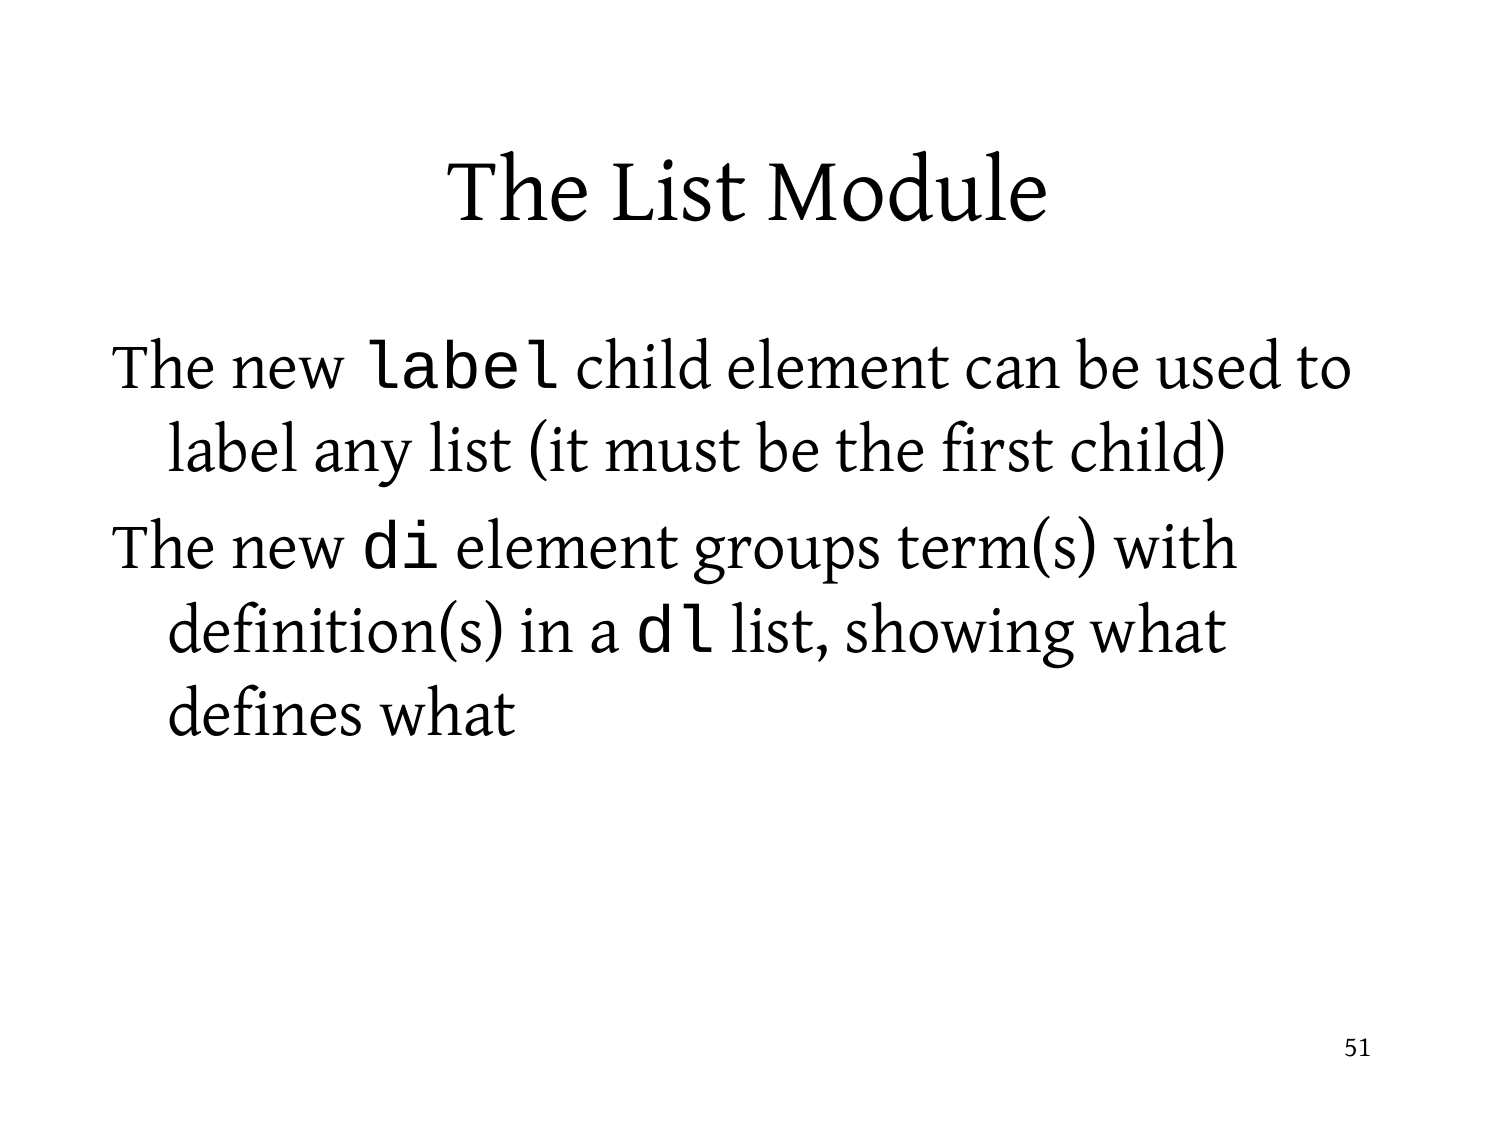

# The List Module
The new label child element can be used to label any list (it must be the first child)
The new di element groups term(s) with definition(s) in a dl list, showing what defines what